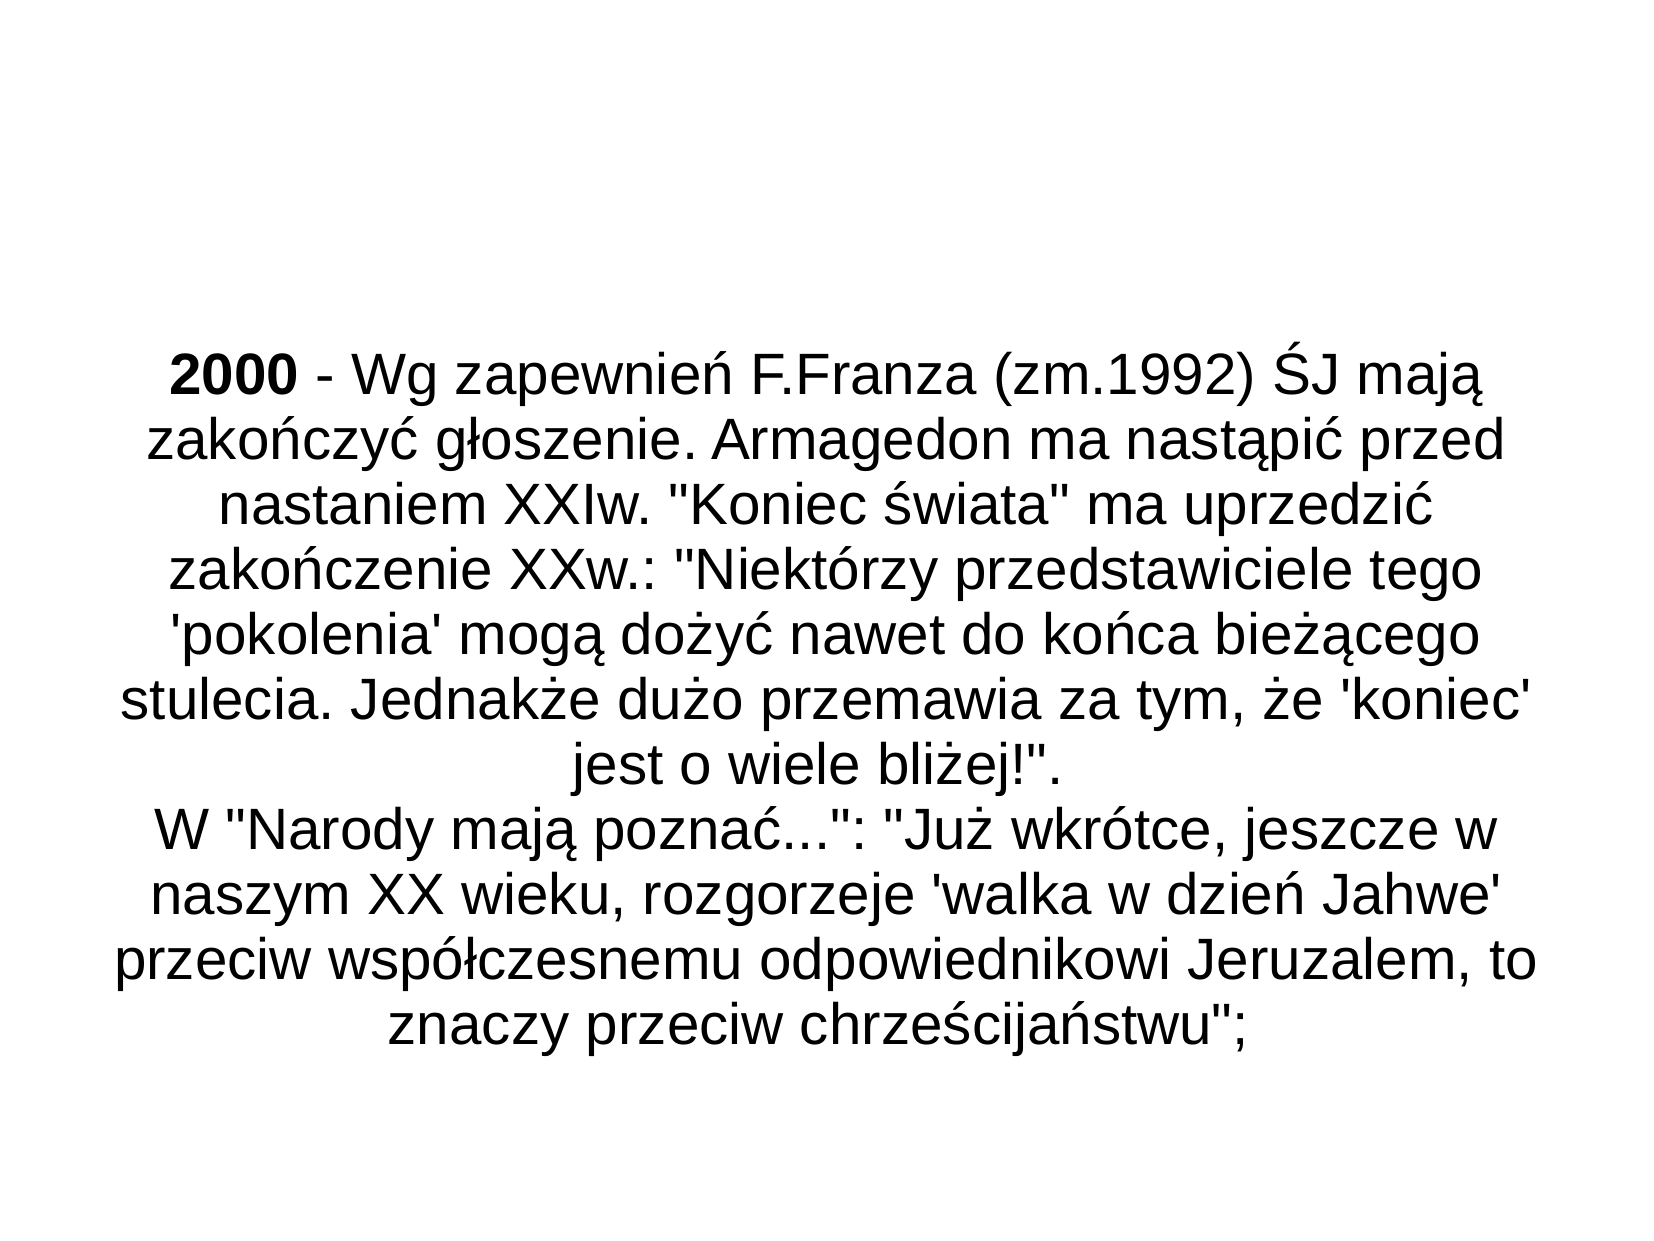

#
2000 - Wg zapewnień F.Franza (zm.1992) ŚJ mają zakończyć głoszenie. Armagedon ma nastąpić przed nastaniem XXIw. "Koniec świata" ma uprzedzić zakończenie XXw.: "Niektórzy przedstawiciele tego 'pokolenia' mogą dożyć nawet do końca bieżącego stulecia. Jednakże dużo przemawia za tym, że 'koniec' jest o wiele bliżej!".
W "Narody mają poznać...": "Już wkrótce, jeszcze w naszym XX wieku, rozgorzeje 'walka w dzień Jahwe' przeciw współczesnemu odpowiednikowi Jeruzalem, to znaczy przeciw chrześcijaństwu";